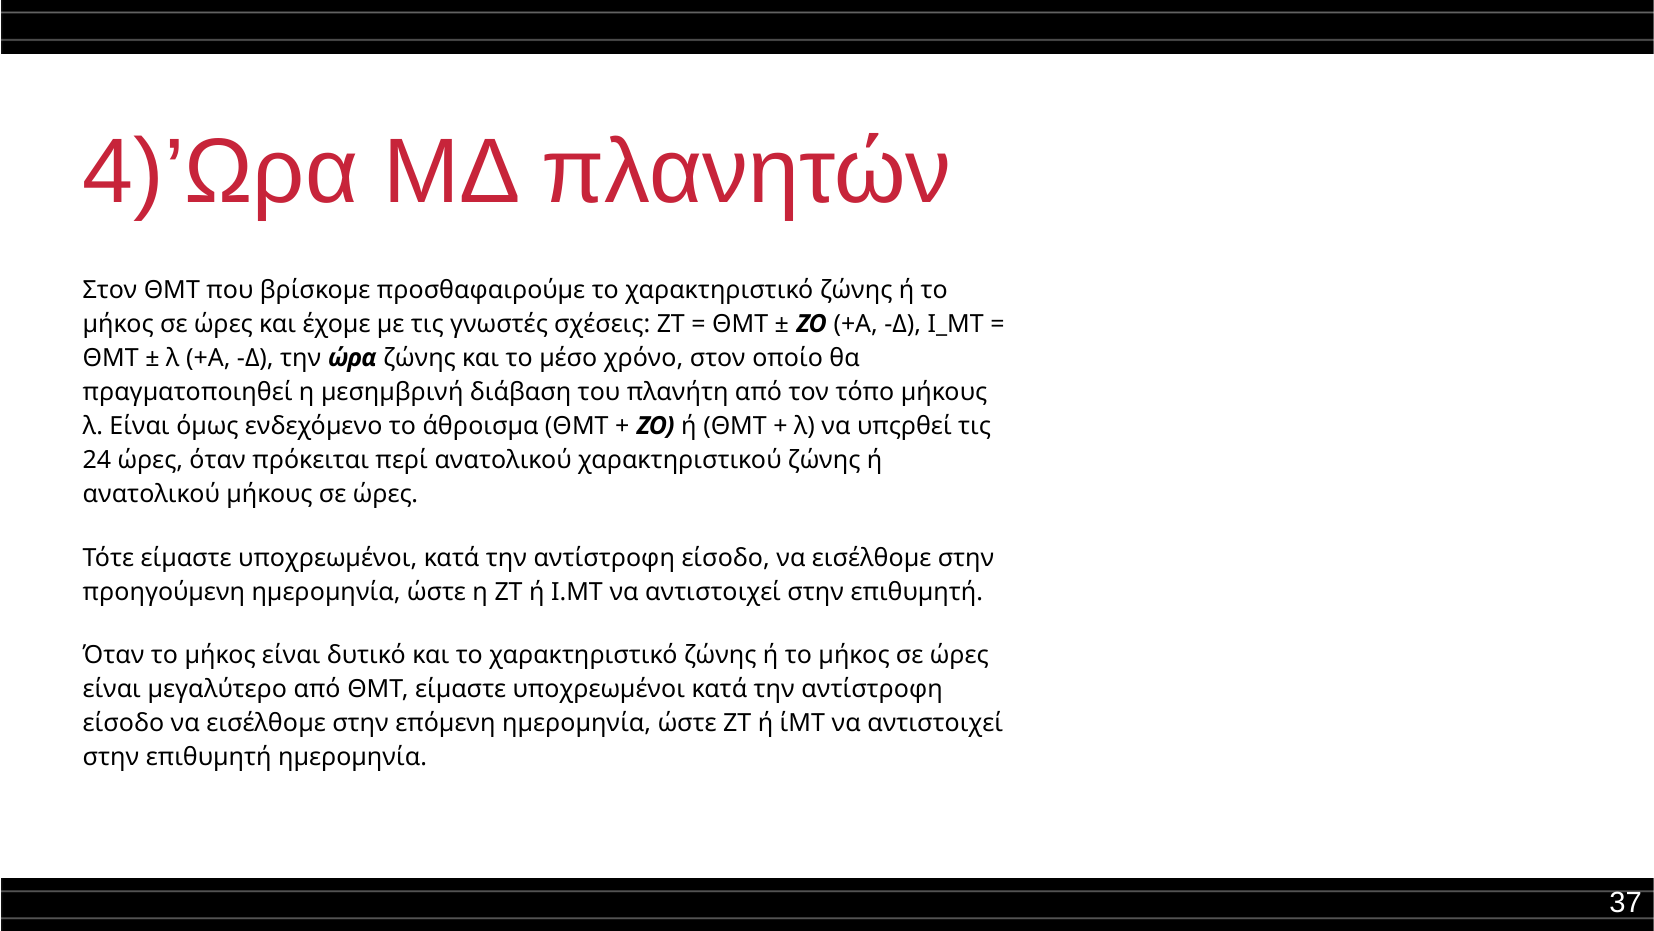

# 4)’Ωρα ΜΔ πλανητών
Στον ΘΜΤ που βρίσκομε προσθαφαιρούμε το χαρακτηριστικό ζώνης ή το μήκος σε ώρες και έχομε με τις γνωστές σχέσεις: ΖΤ = ΘΜΤ ± ΖΟ (+Α, -Δ), Ι_ΜΤ = ΘΜΤ ± λ (+Α, -Δ), την ώρα ζώνης και το μέσο χρόνο, στον οποίο θα πραγματοποιηθεί η μεσημβρινή διάβαση του πλανήτη από τον τόπο μήκους λ. Είναι όμως ενδεχόμενο το άθροισμα (ΘΜΤ + ΖΟ) ή (ΘΜΤ + λ) να υπςρθεί τις 24 ώρες, όταν πρόκειται περί ανατολικού χαρακτηριστικού ζώνης ή ανατολικού μήκους σε ώρες.
Τότε είμαστε υποχρεωμένοι, κατά την αντίστροφη είσοδο, να εισέλθομε στην προηγούμενη ημερομηνία, ώστε η ΖΤ ή Ι.ΜΤ να αντιστοιχεί στην επιθυμητή.
Όταν το μήκος είναι δυτικό και το χαρακτηριστικό ζώνης ή το μήκος σε ώρες είναι μεγαλύτερο από ΘΜΤ, είμαστε υποχρεωμένοι κατά την αντίστροφη είσοδο να εισέλθομε στην επόμενη ημερομηνία, ώστε ΖΤ ή ίΜΤ να αντιστοιχεί στην επιθυμητή ημερομηνία.